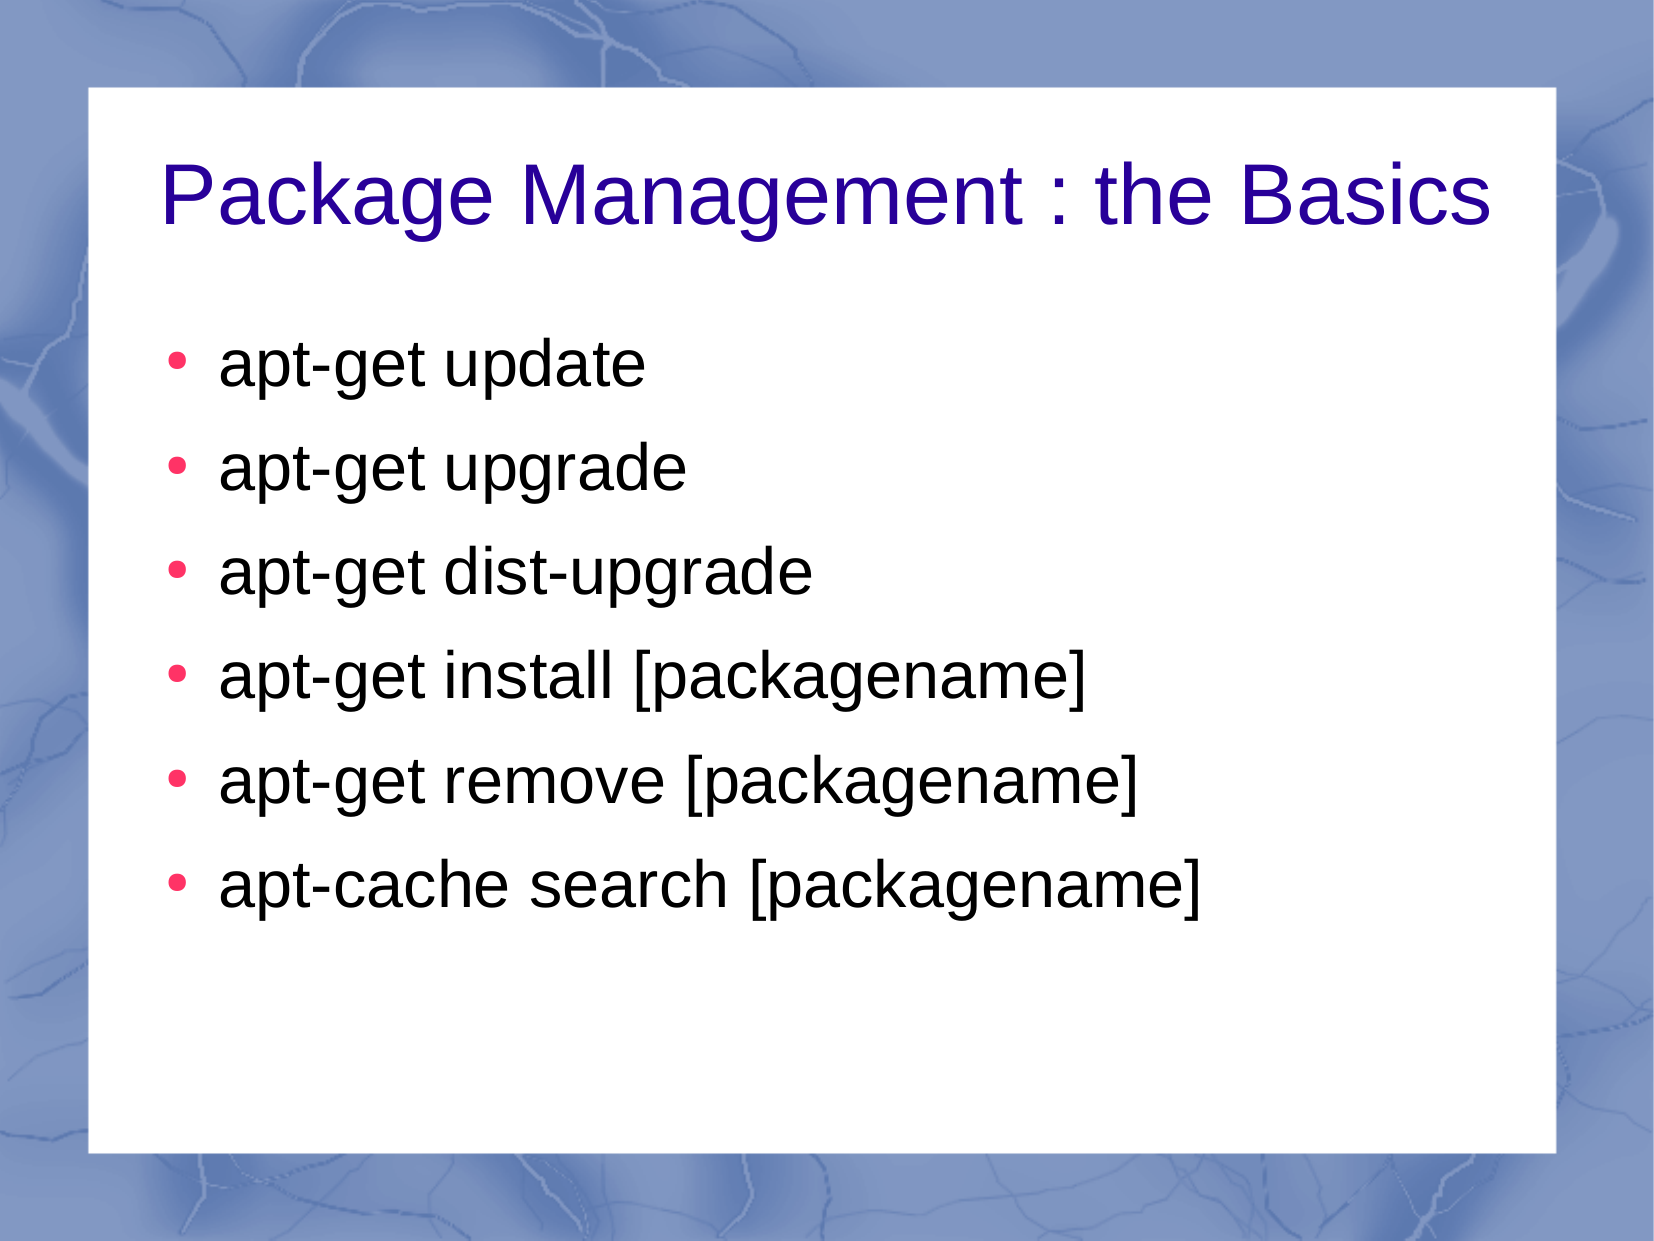

# Package Management : the Basics
apt-get update
apt-get upgrade
apt-get dist-upgrade
apt-get install [packagename]
apt-get remove [packagename]
apt-cache search [packagename]